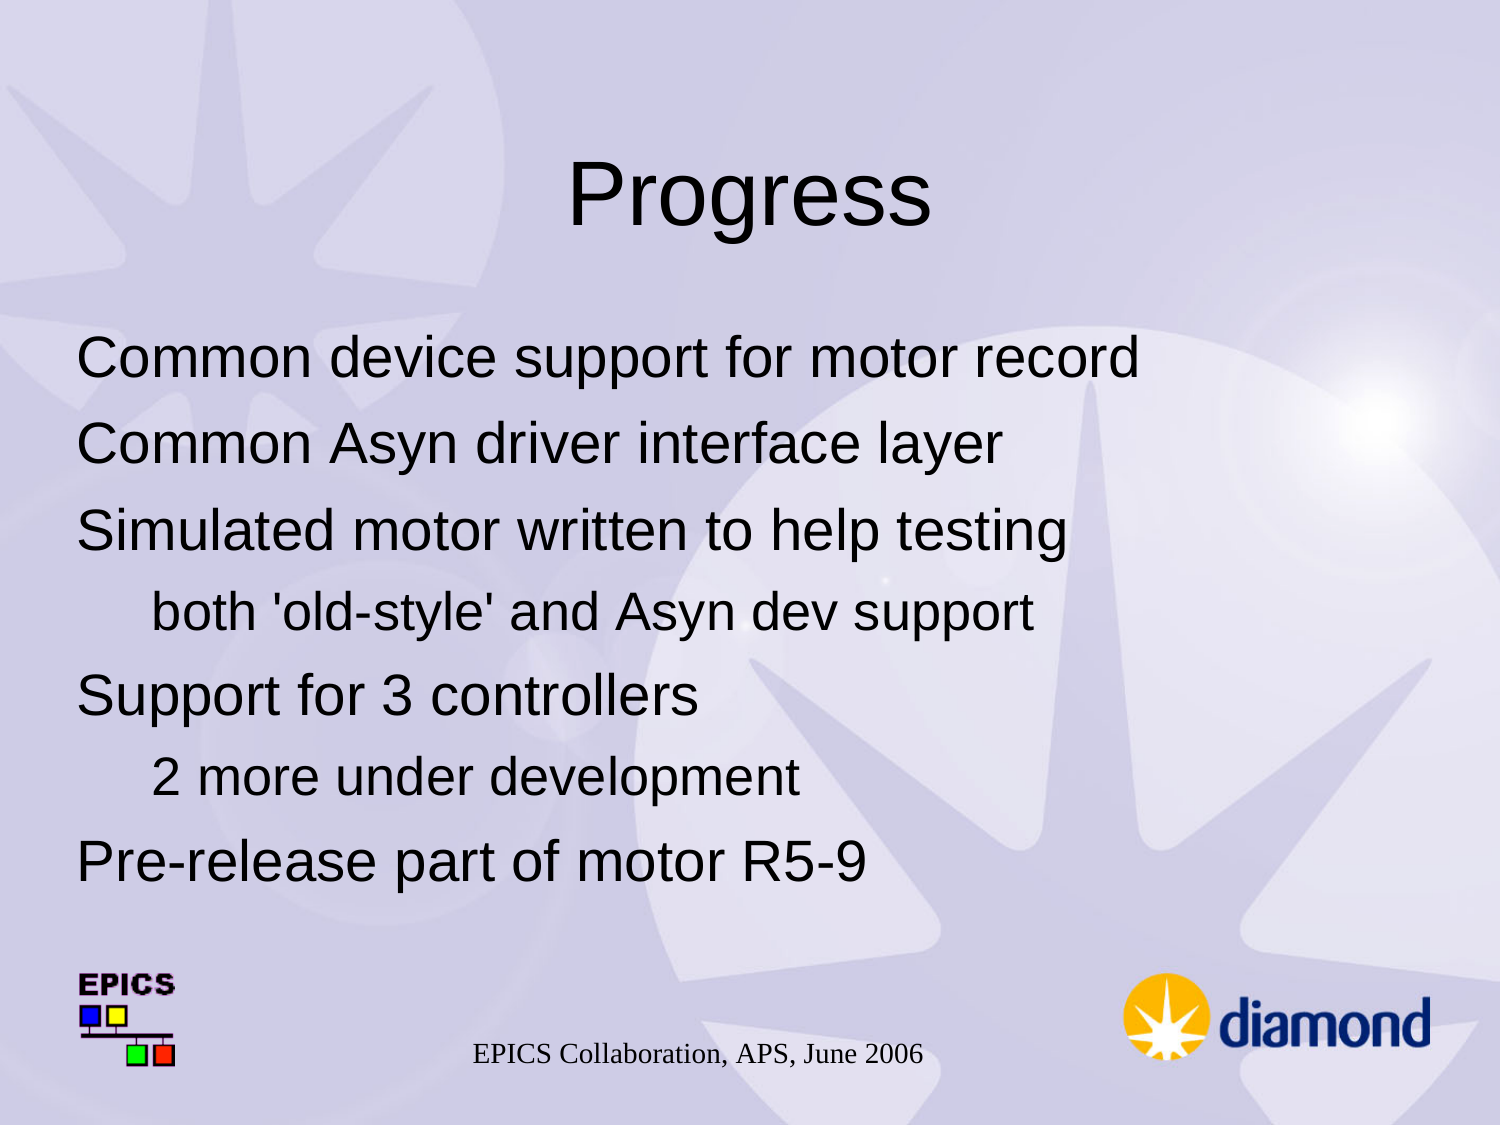

# Progress
Common device support for motor record
Common Asyn driver interface layer
Simulated motor written to help testing
both 'old-style' and Asyn dev support
Support for 3 controllers
2 more under development
Pre-release part of motor R5-9